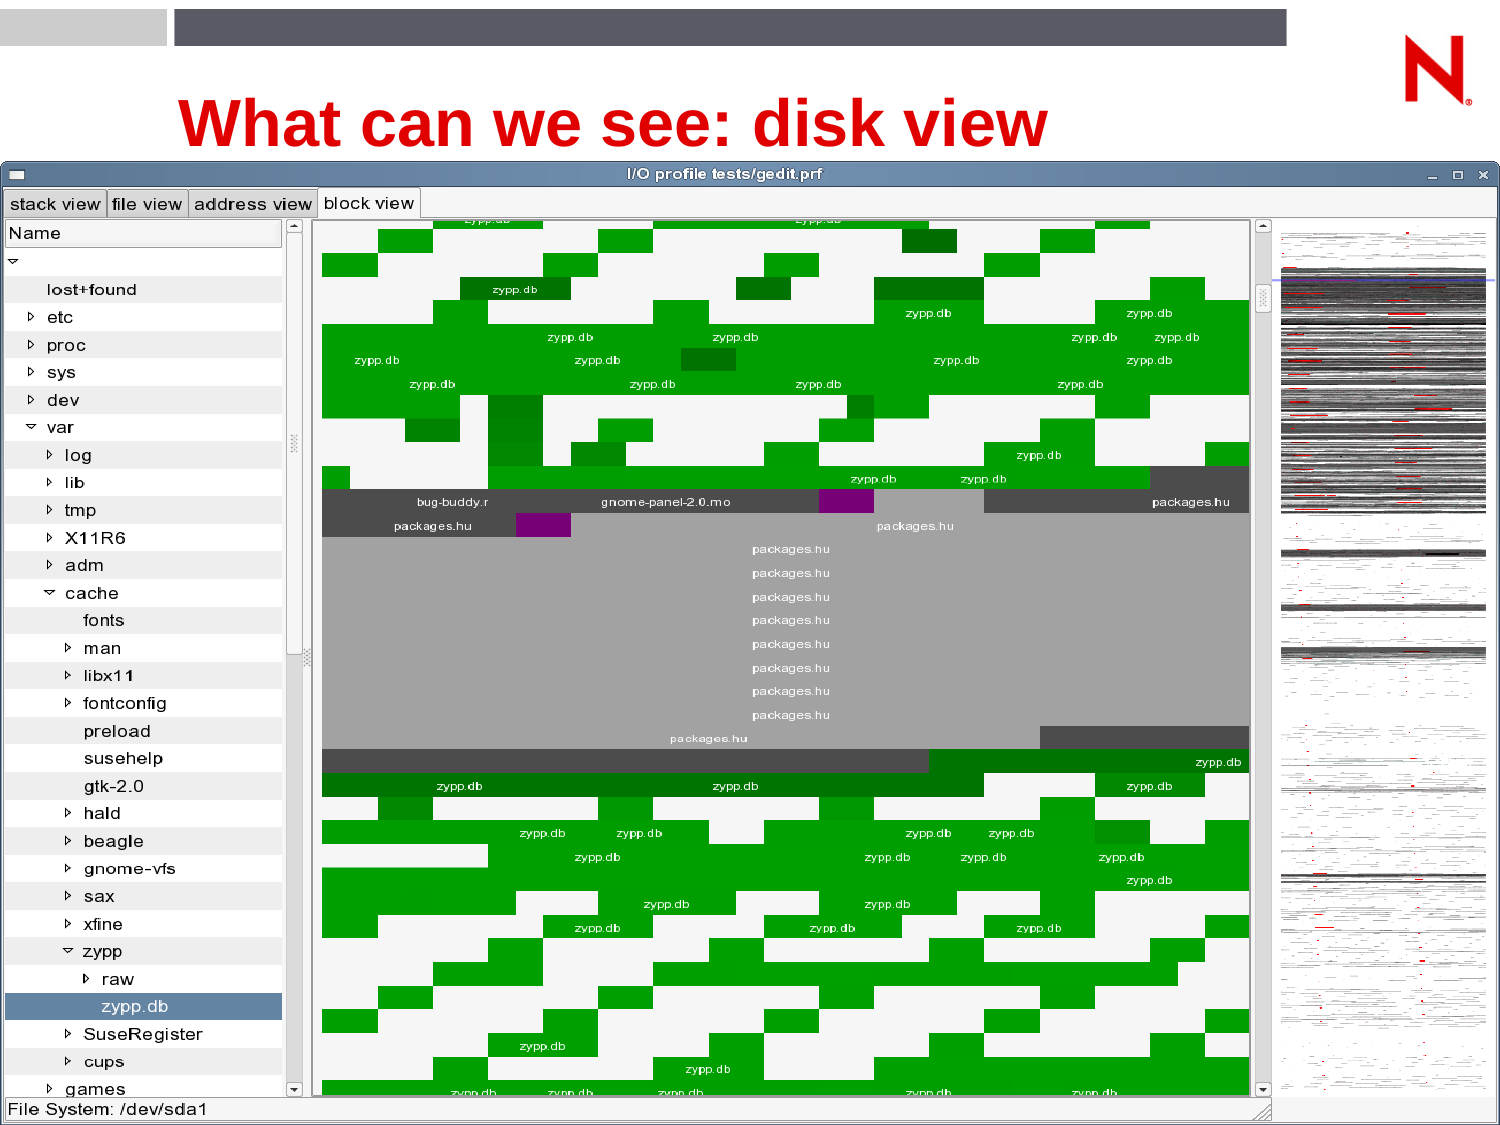

# What can we see: disk view